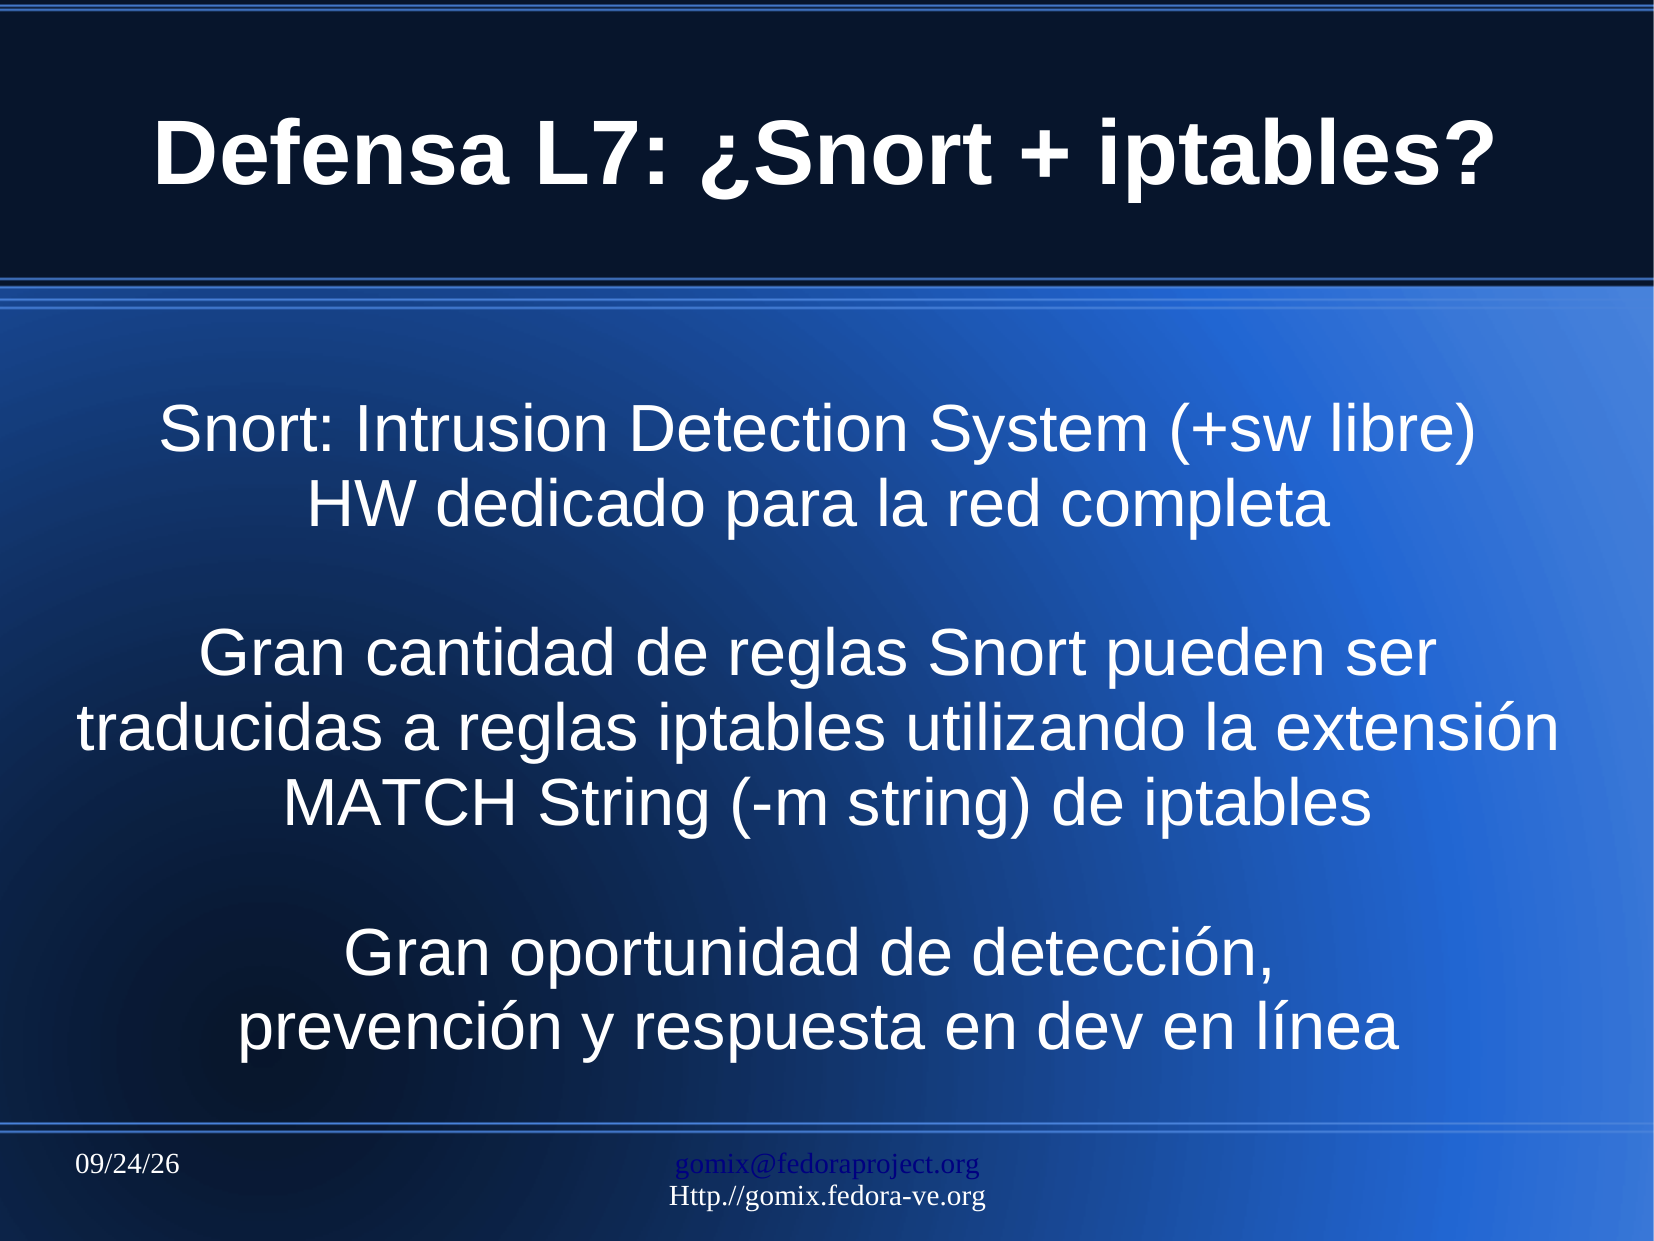

# Defensa L7: ¿Snort + iptables?
Snort: Intrusion Detection System (+sw libre)
HW dedicado para la red completa
Gran cantidad de reglas Snort pueden ser traducidas a reglas iptables utilizando la extensión MATCH String (-m string) de iptables
Gran oportunidad de detección,
prevención y respuesta en dev en línea